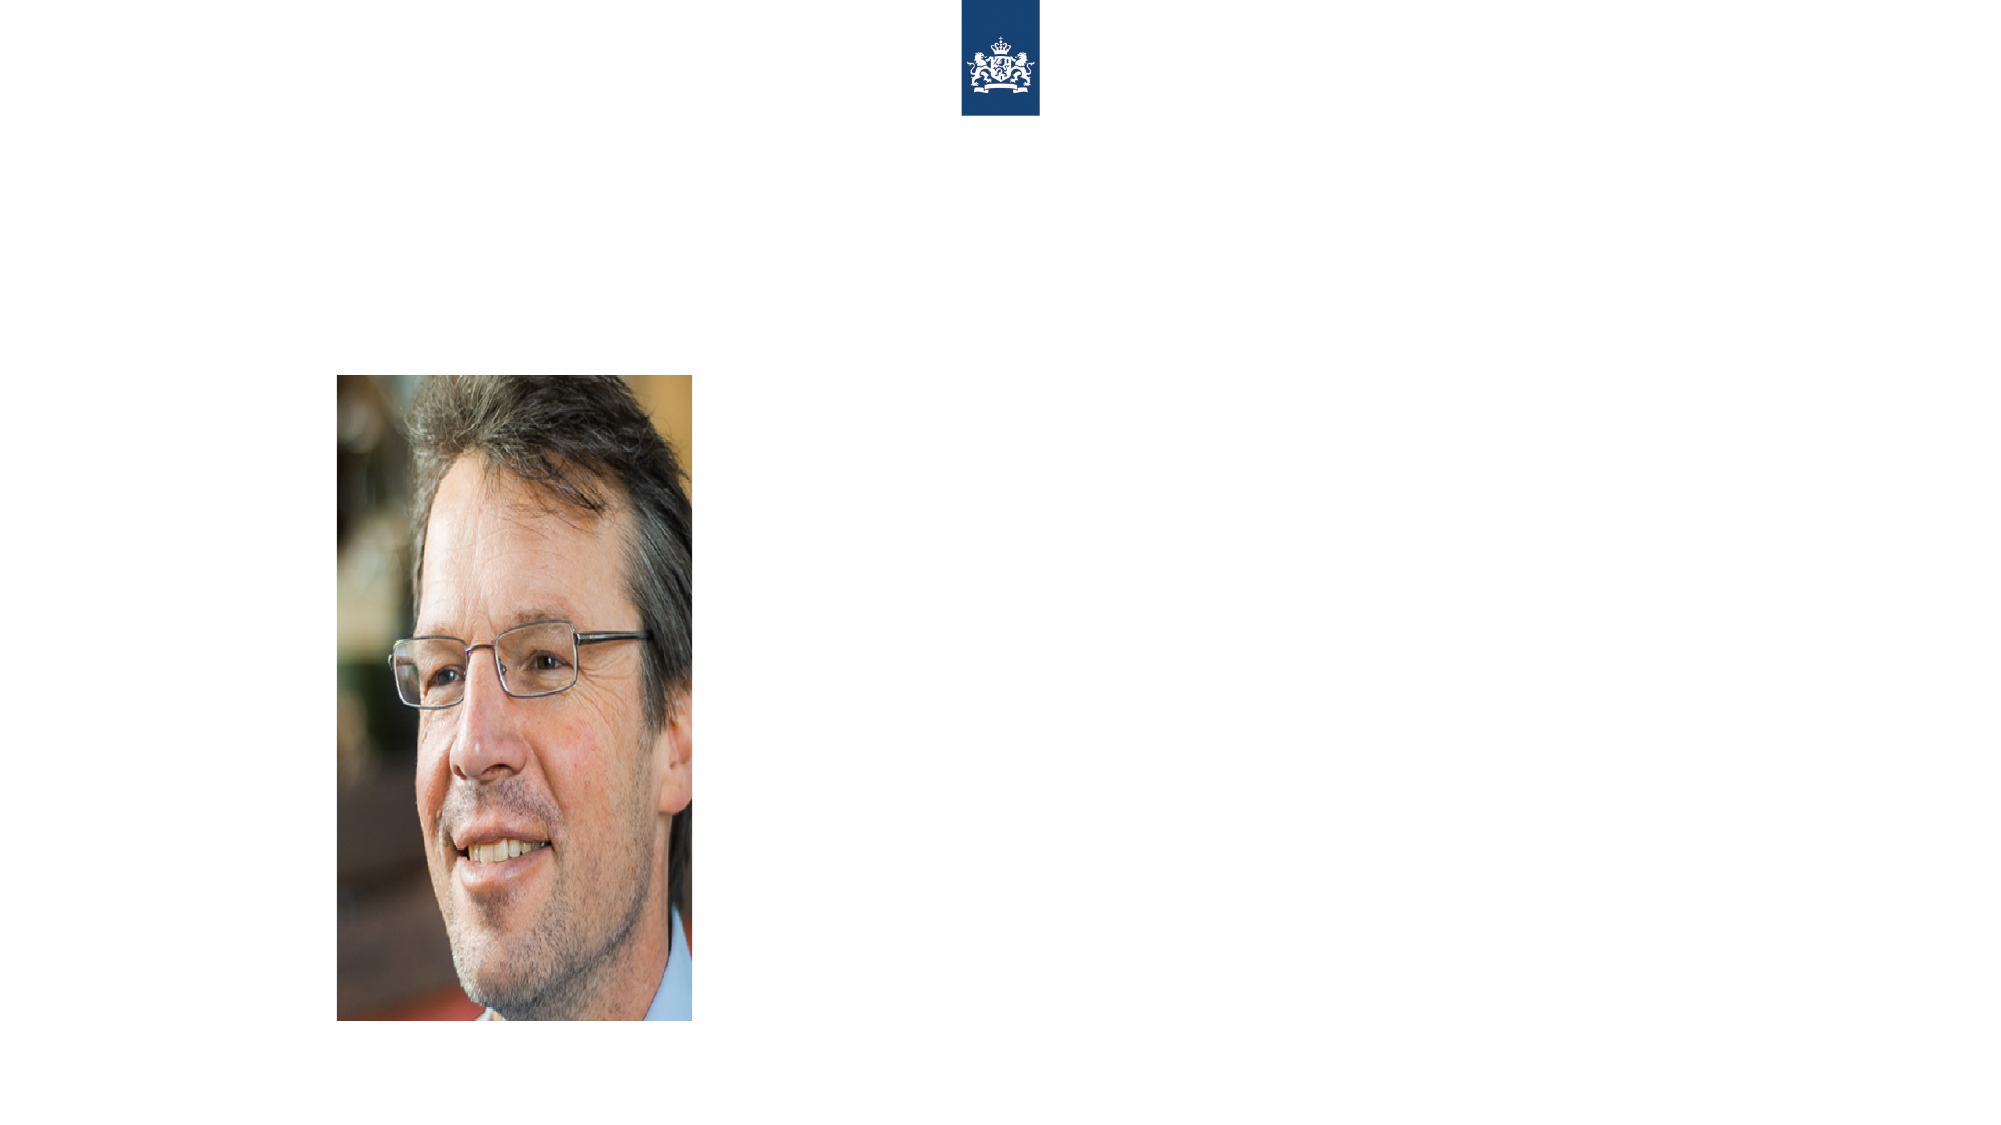

# ”Door ‘launching customership’ innovatieve zorg voor de kustlijn.”
Praktijkvoorbeeld
Dutch Coastline Challenge